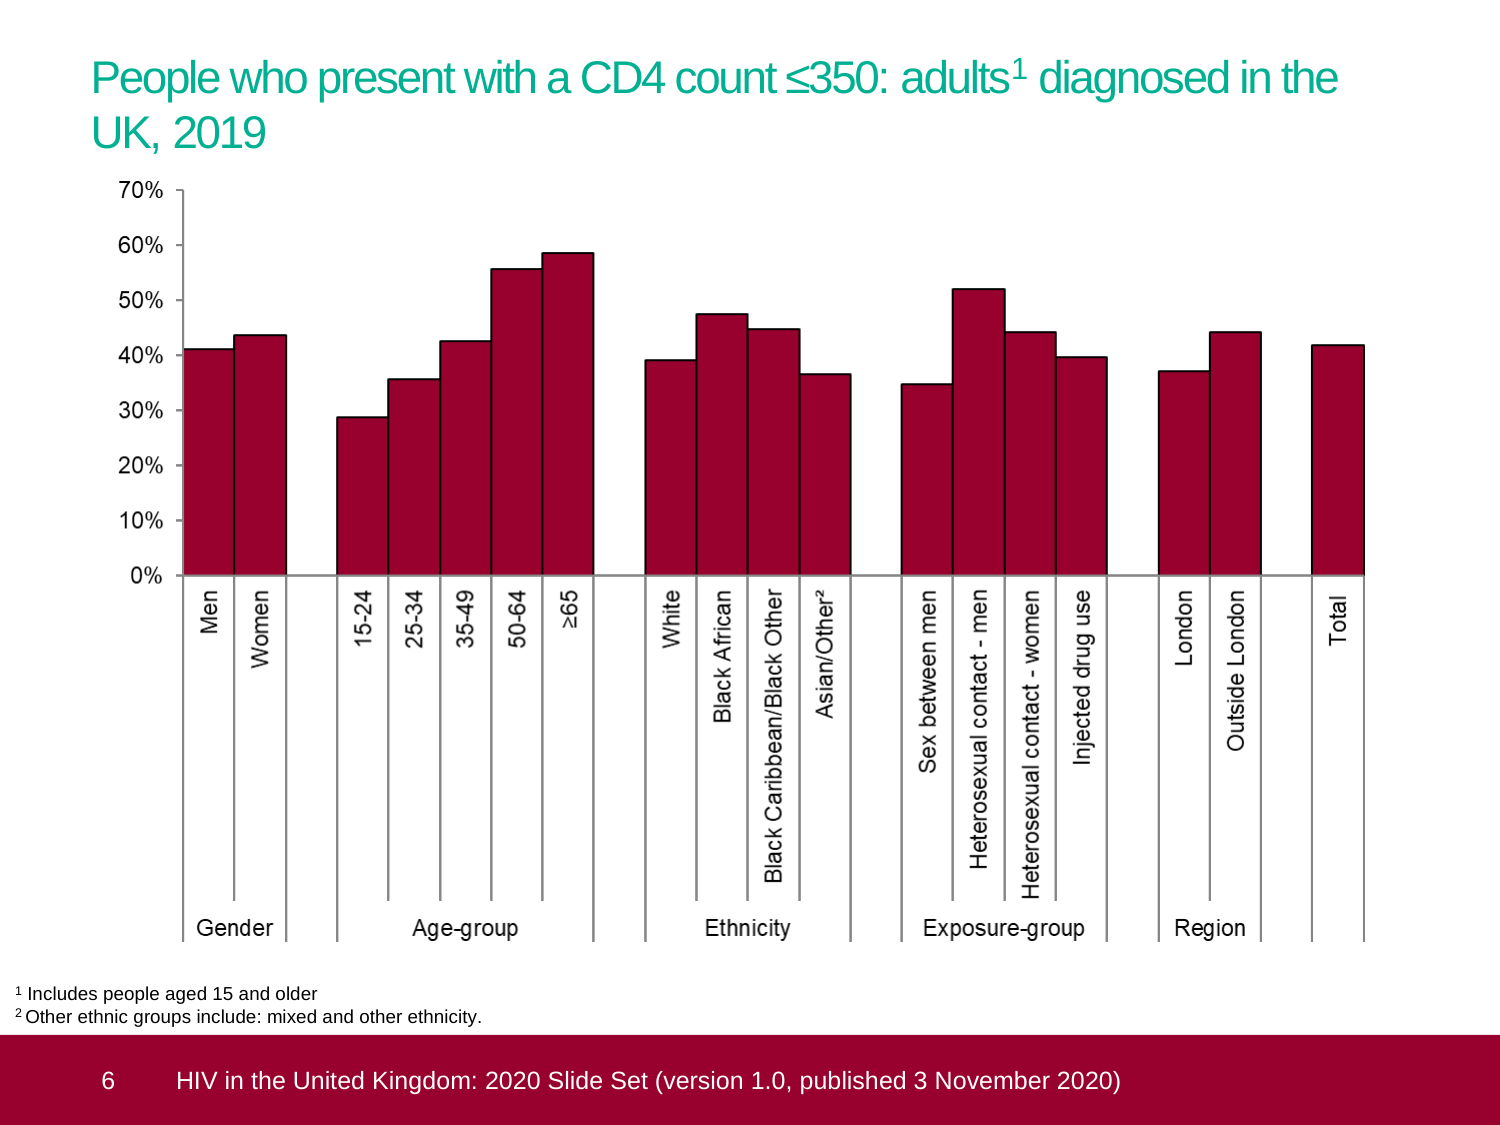

# People who present with a CD4 count ≤350: adults1 diagnosed in the UK, 2019
1 Includes people aged 15 and older
2 Other ethnic groups include: mixed and other ethnicity.
 2
HIV in the United Kingdom: 2020 Slide Set (version 1.0, published 3 November 2020)